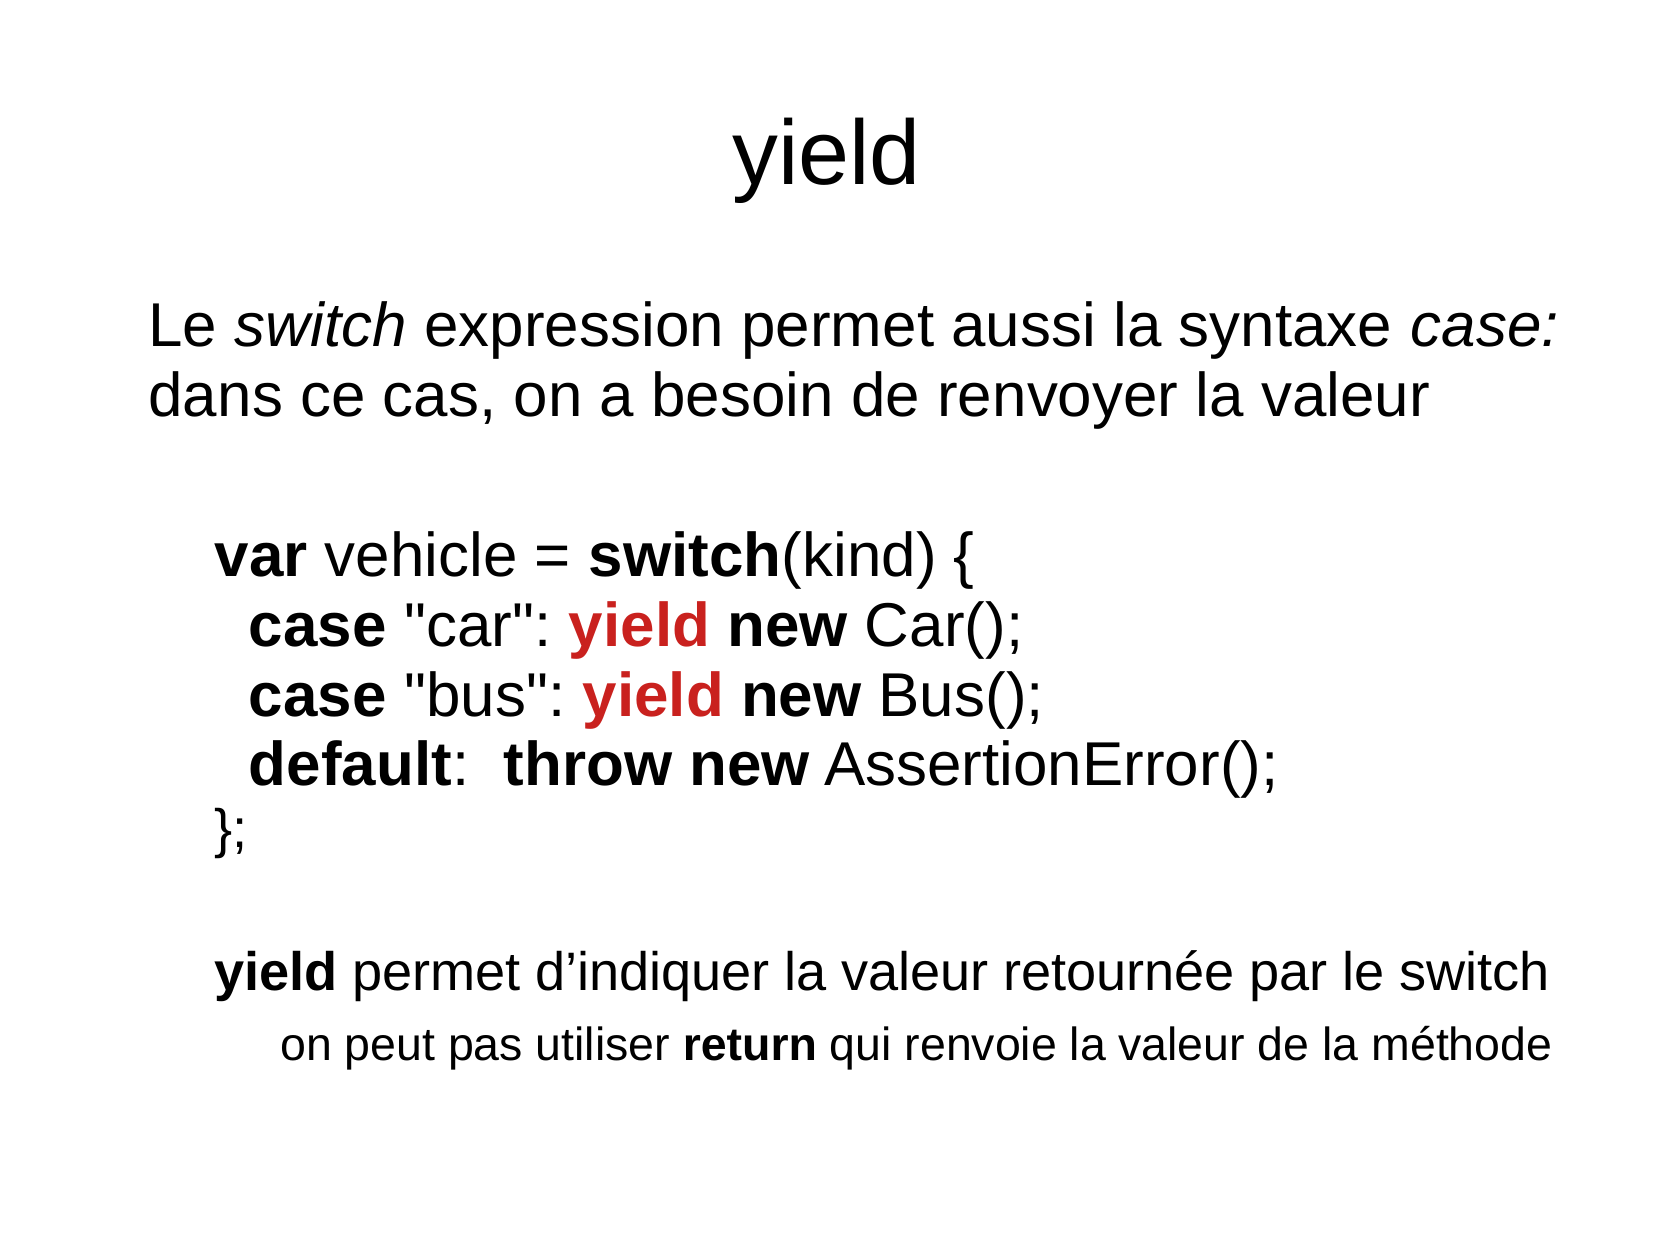

# yield
Le switch expression permet aussi la syntaxe case:
dans ce cas, on a besoin de renvoyer la valeur
var vehicle = switch(kind) {
 case "car": yield new Car();
 case "bus": yield new Bus();
 default: throw new AssertionError();
};
yield permet d’indiquer la valeur retournée par le switch
on peut pas utiliser return qui renvoie la valeur de la méthode